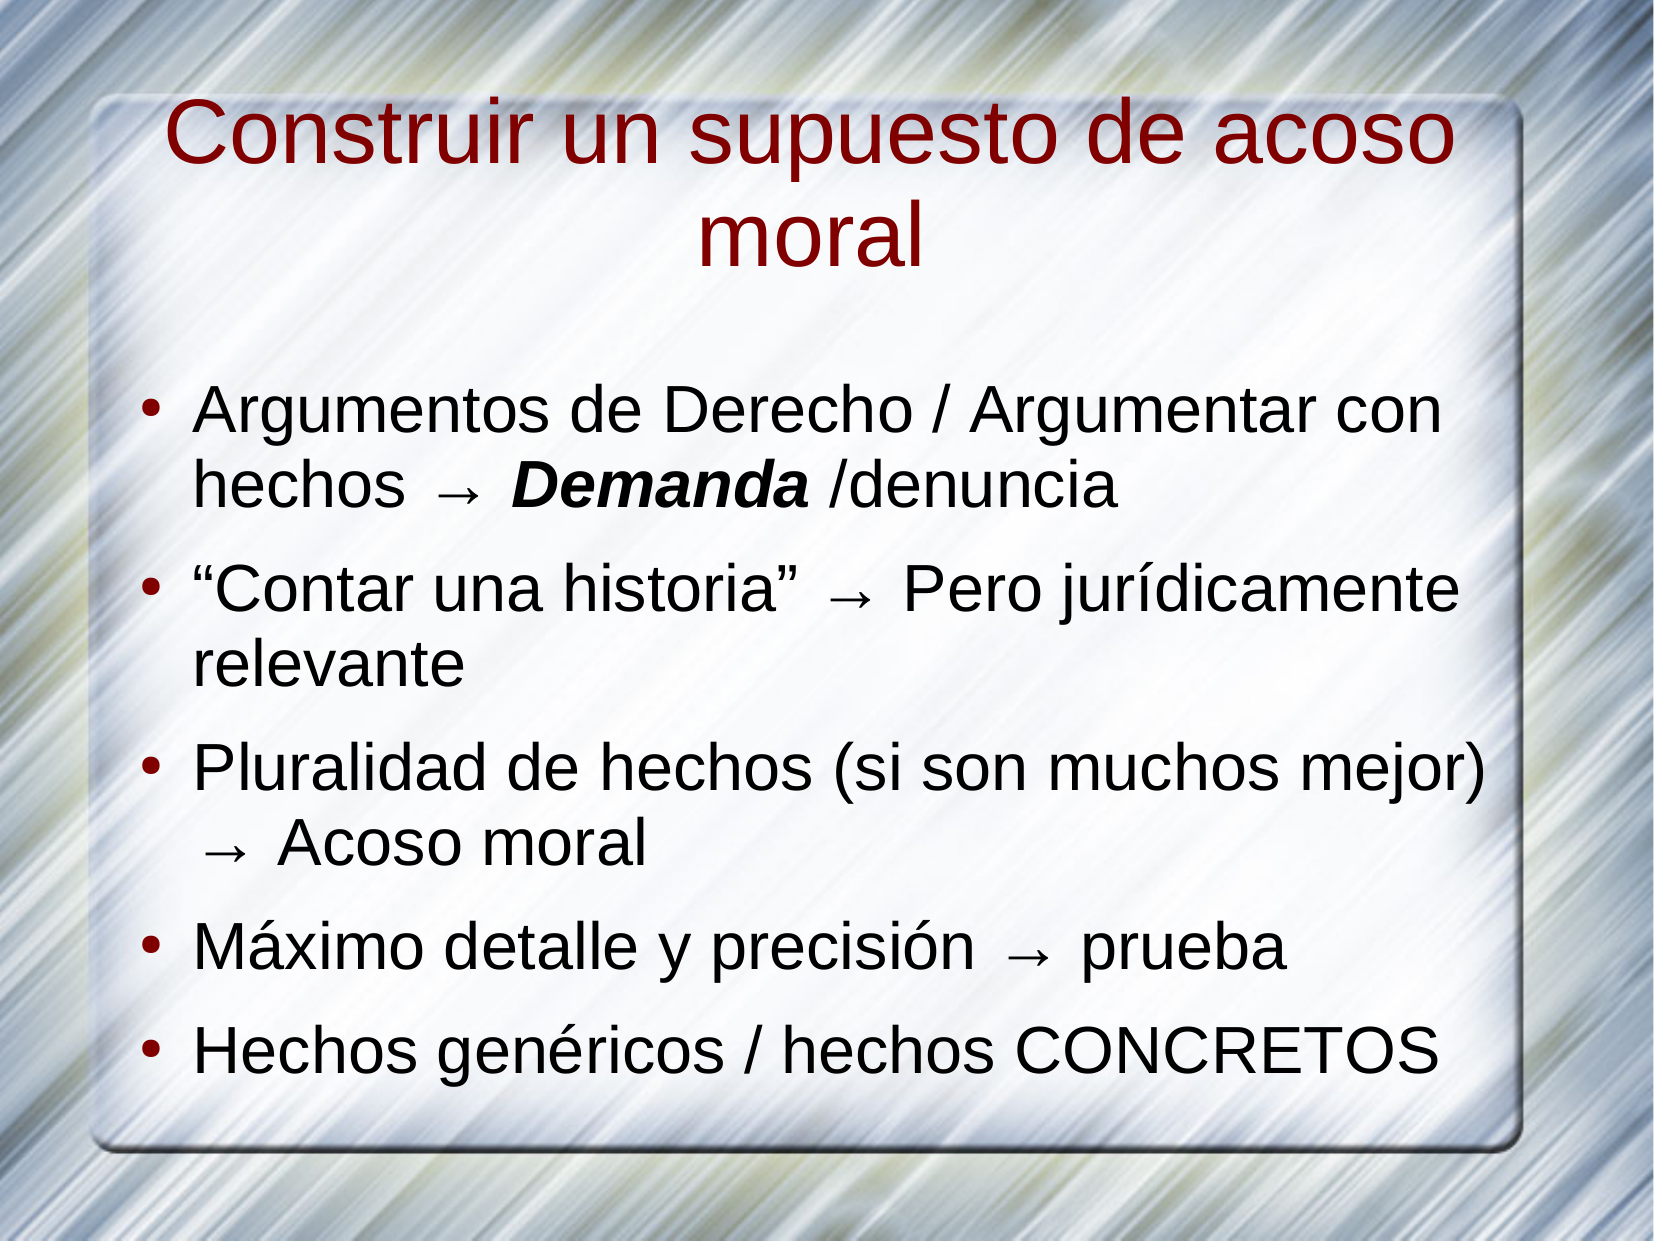

# Construir un supuesto de acoso moral
Argumentos de Derecho / Argumentar con hechos → Demanda /denuncia
“Contar una historia” → Pero jurídicamente relevante
Pluralidad de hechos (si son muchos mejor) → Acoso moral
Máximo detalle y precisión → prueba
Hechos genéricos / hechos CONCRETOS